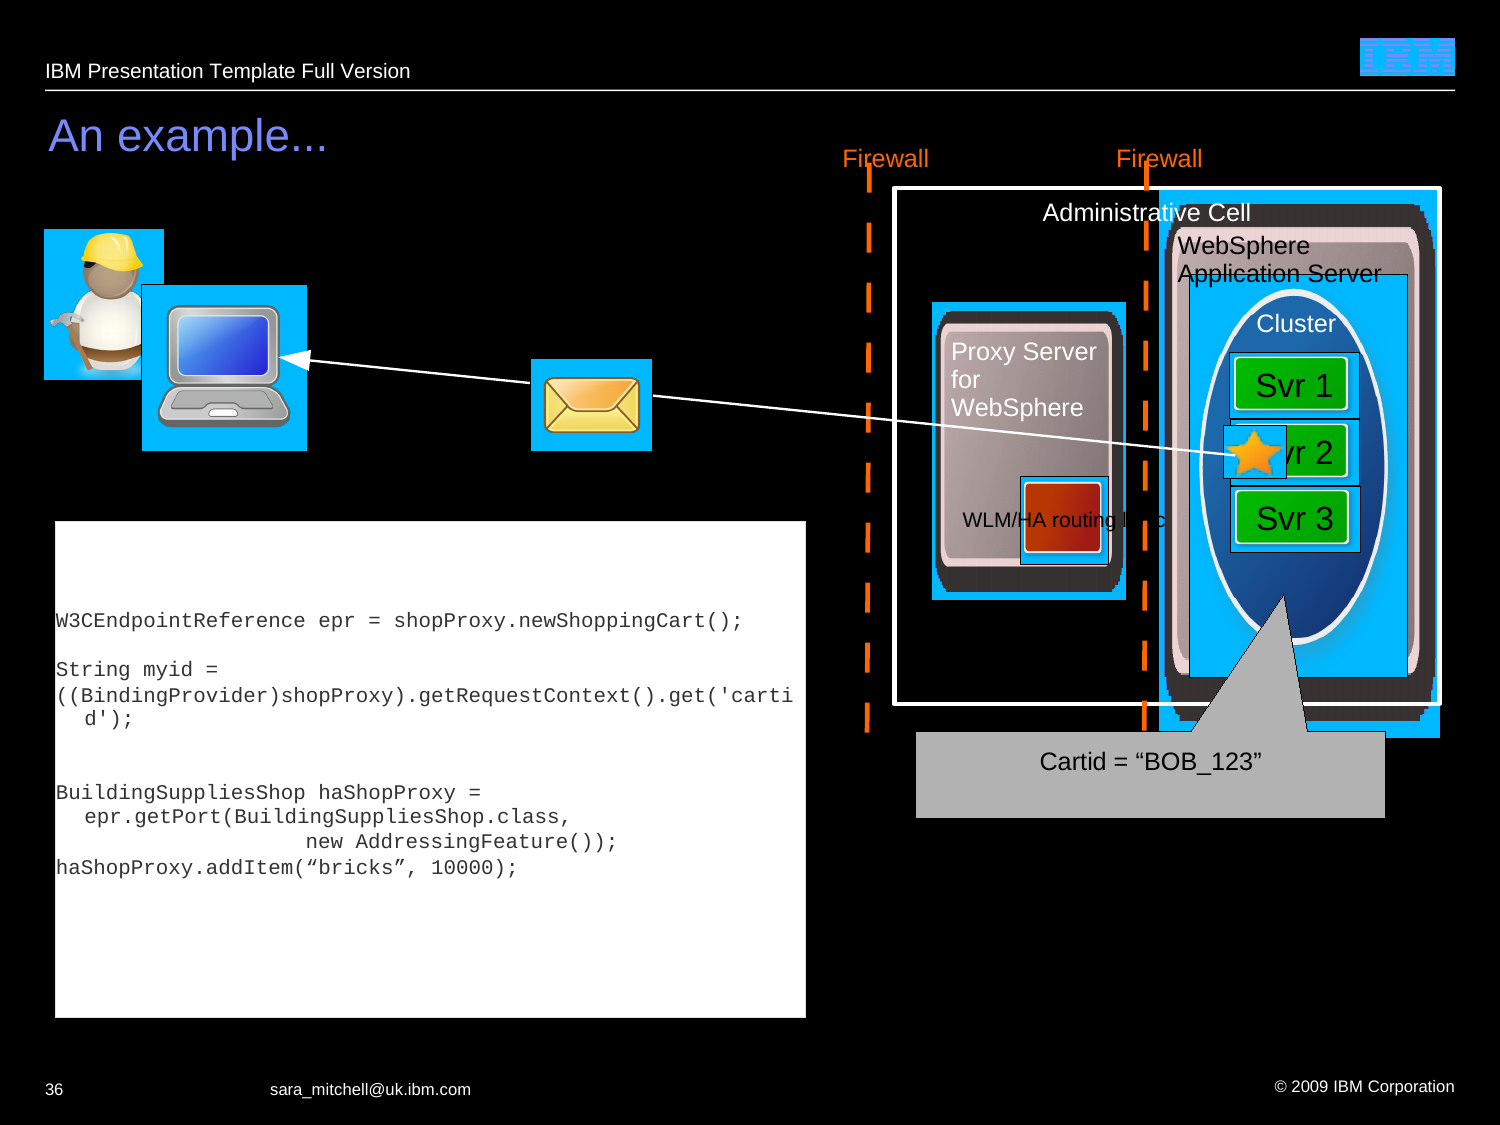

IBM Presentation Template Full Version
# An example...
Firewall
Firewall
Administrative Cell
WebSphere Application Server
Cluster
Proxy Server for WebSphere
Svr 1
Svr 2
WLM/HA routing logic
Svr 3
W3CEndpointReference epr = shopProxy.newShoppingCart();
String myid =
((BindingProvider)shopProxy).getRequestContext().get('cartid');
BuildingSuppliesShop haShopProxy = epr.getPort(BuildingSuppliesShop.class,
 new AddressingFeature());
haShopProxy.addItem(“bricks”, 10000);
Cartid = “BOB_123”
36